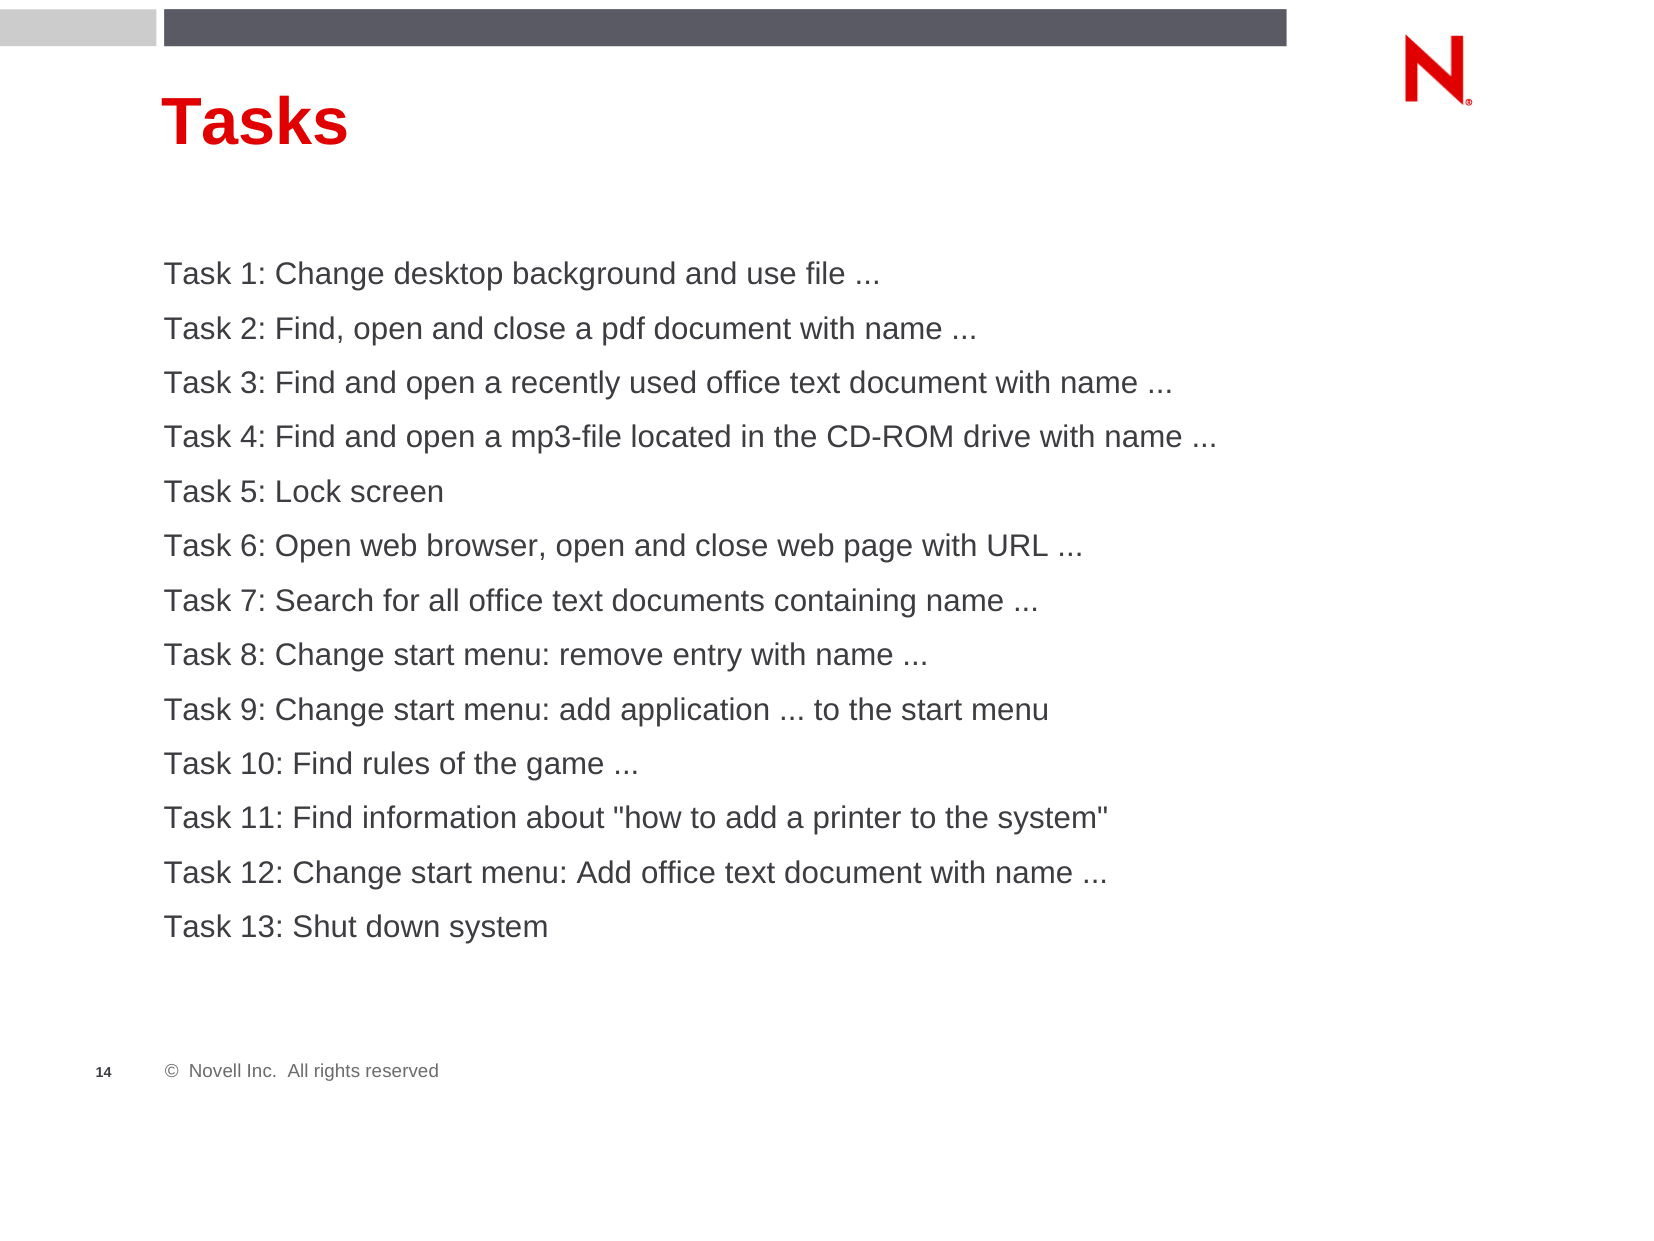

# Tasks
Task 1: Change desktop background and use file ...
Task 2: Find, open and close a pdf document with name ...
Task 3: Find and open a recently used office text document with name ...
Task 4: Find and open a mp3-file located in the CD-ROM drive with name ...
Task 5: Lock screen
Task 6: Open web browser, open and close web page with URL ...
Task 7: Search for all office text documents containing name ...
Task 8: Change start menu: remove entry with name ...
Task 9: Change start menu: add application ... to the start menu
Task 10: Find rules of the game ...
Task 11: Find information about "how to add a printer to the system"
Task 12: Change start menu: Add office text document with name ...
Task 13: Shut down system